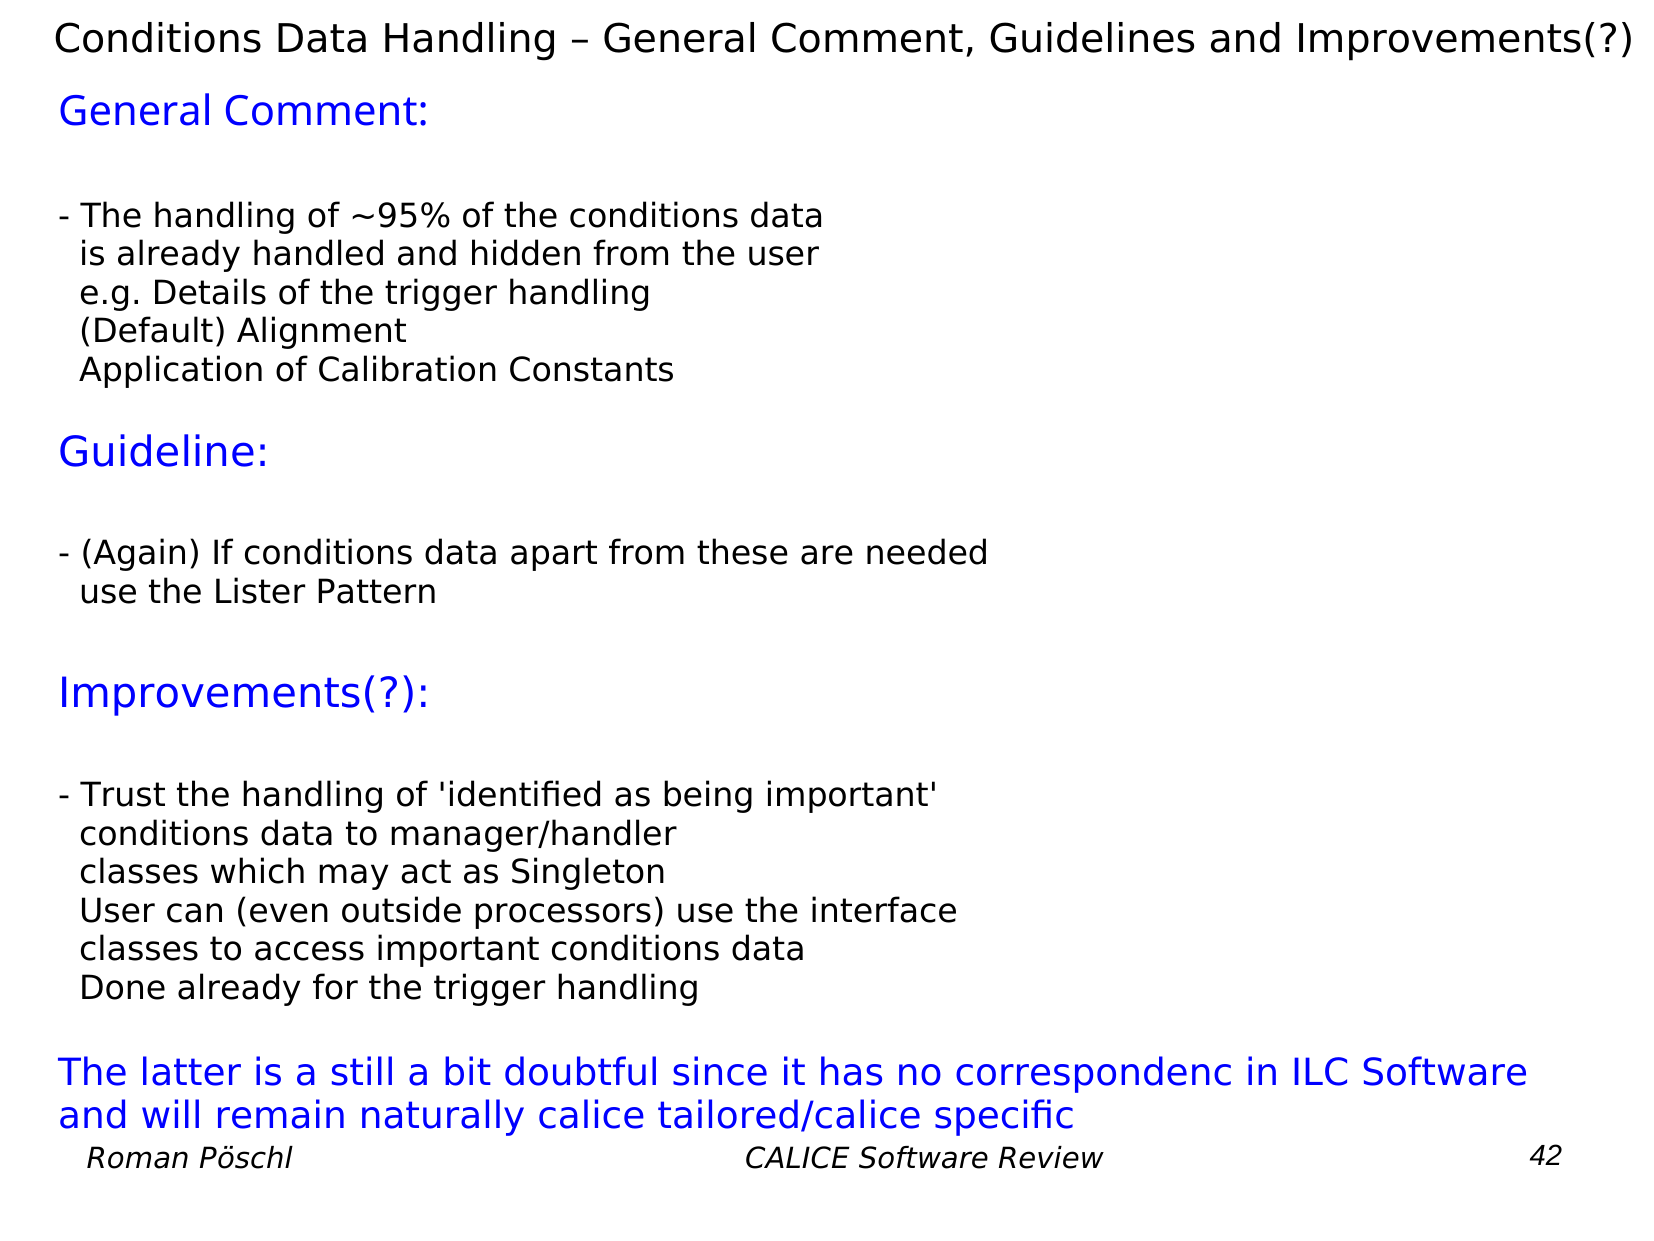

Conditions Data Handling – General Comment, Guidelines and Improvements(?)
General Comment:
- The handling of ~95% of the conditions data
 is already handled and hidden from the user
 e.g. Details of the trigger handling
 (Default) Alignment
 Application of Calibration Constants
Guideline:
- (Again) If conditions data apart from these are needed
 use the Lister Pattern
Improvements(?):
- Trust the handling of 'identified as being important'
 conditions data to manager/handler
 classes which may act as Singleton
 User can (even outside processors) use the interface
 classes to access important conditions data
 Done already for the trigger handling
The latter is a still a bit doubtful since it has no correspondenc in ILC Software
and will remain naturally calice tailored/calice specific